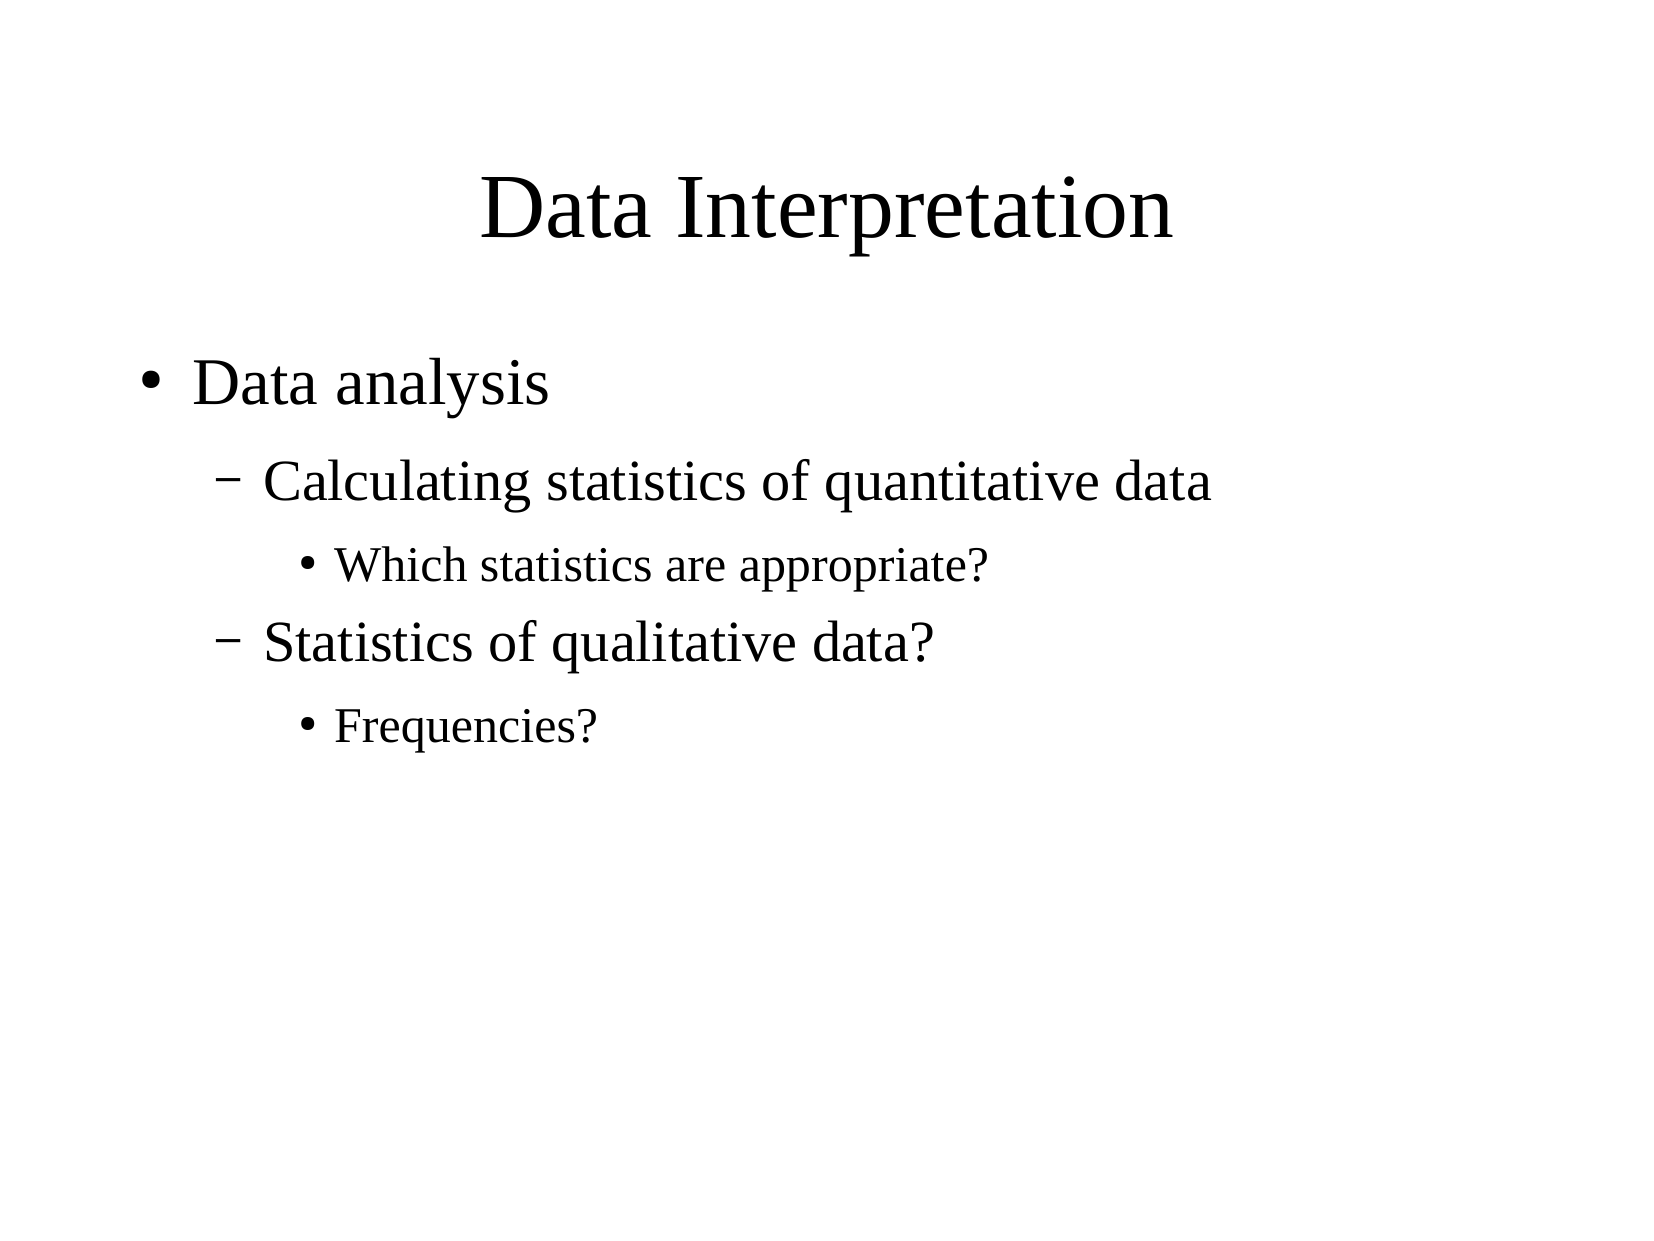

# Data Interpretation
Data analysis
Calculating statistics of quantitative data
Which statistics are appropriate?
Statistics of qualitative data?
Frequencies?